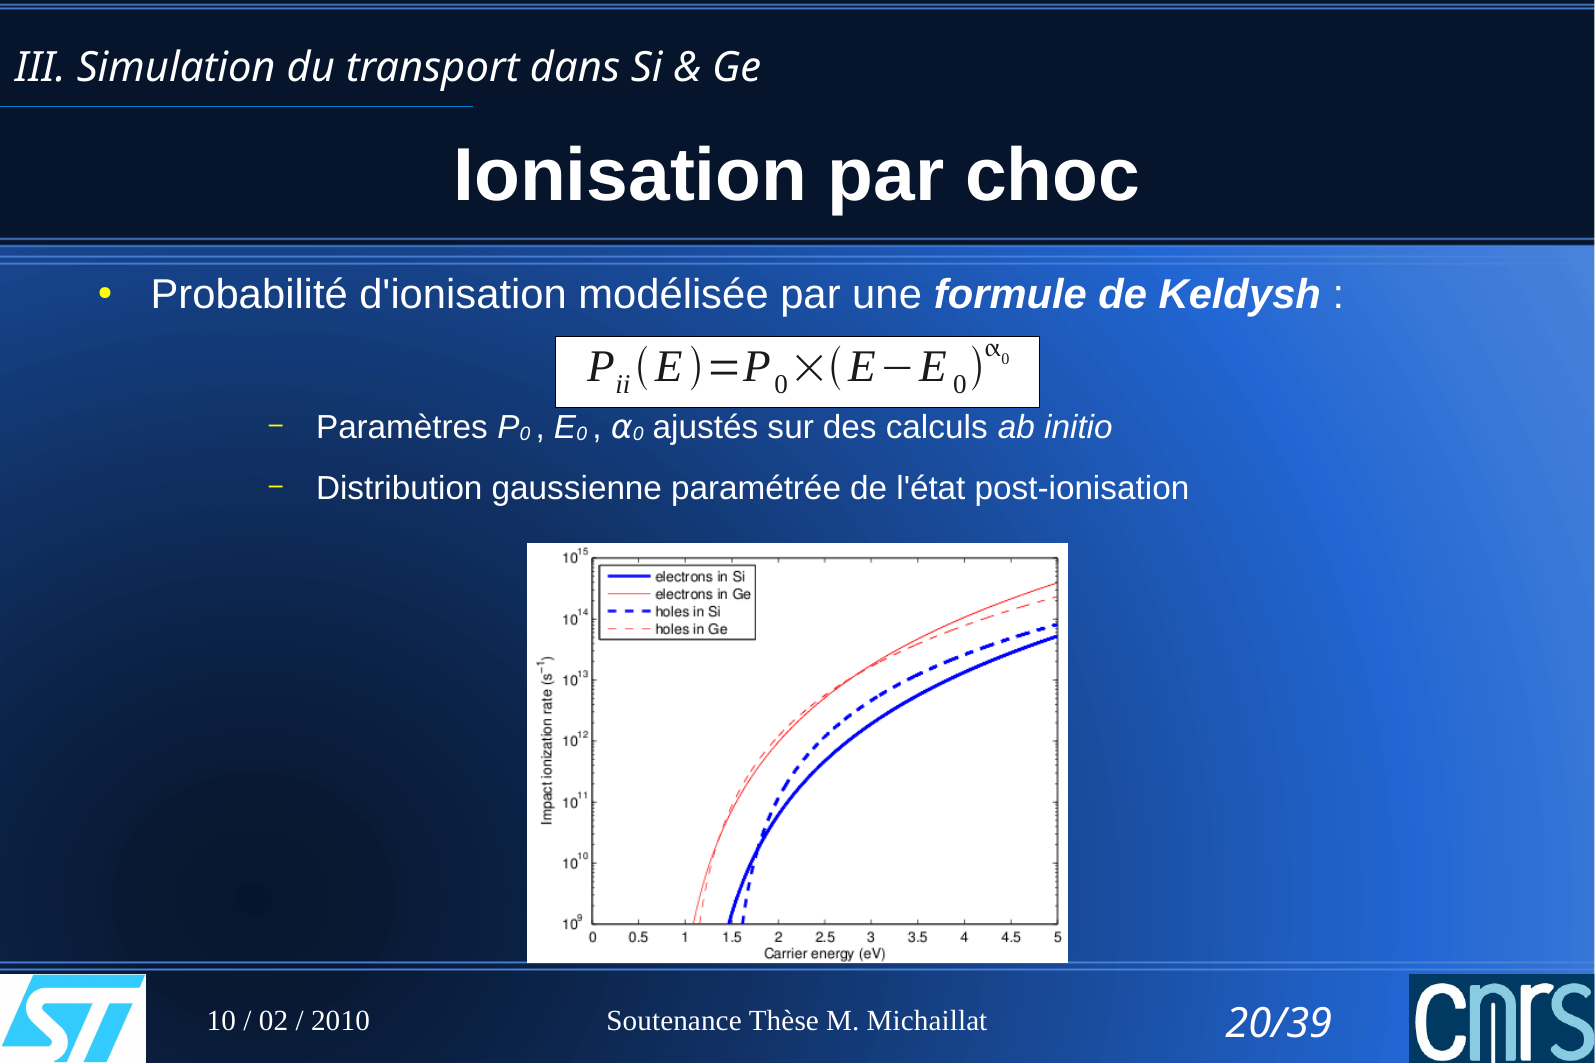

III. Simulation du transport dans Si & Ge
Ionisation par choc
# Probabilité d'ionisation modélisée par une formule de Keldysh :
Paramètres P0 , E0 , α0 ajustés sur des calculs ab initio
Distribution gaussienne paramétrée de l'état post-ionisation